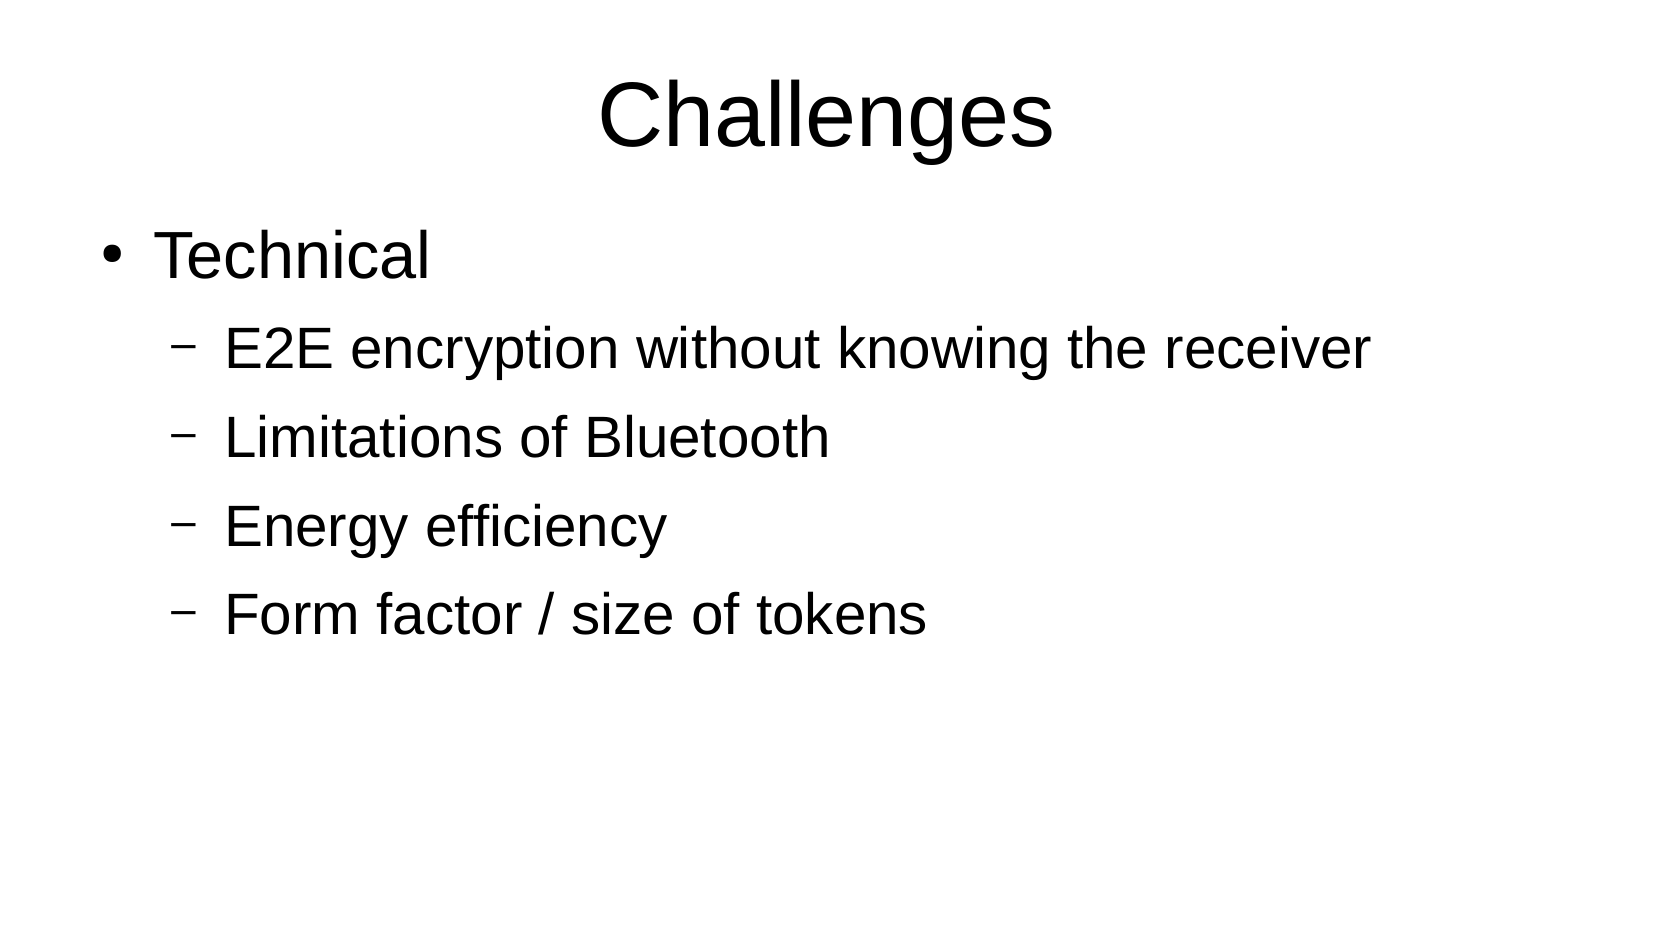

# Challenges
Technical
E2E encryption without knowing the receiver
Limitations of Bluetooth
Energy efficiency
Form factor / size of tokens